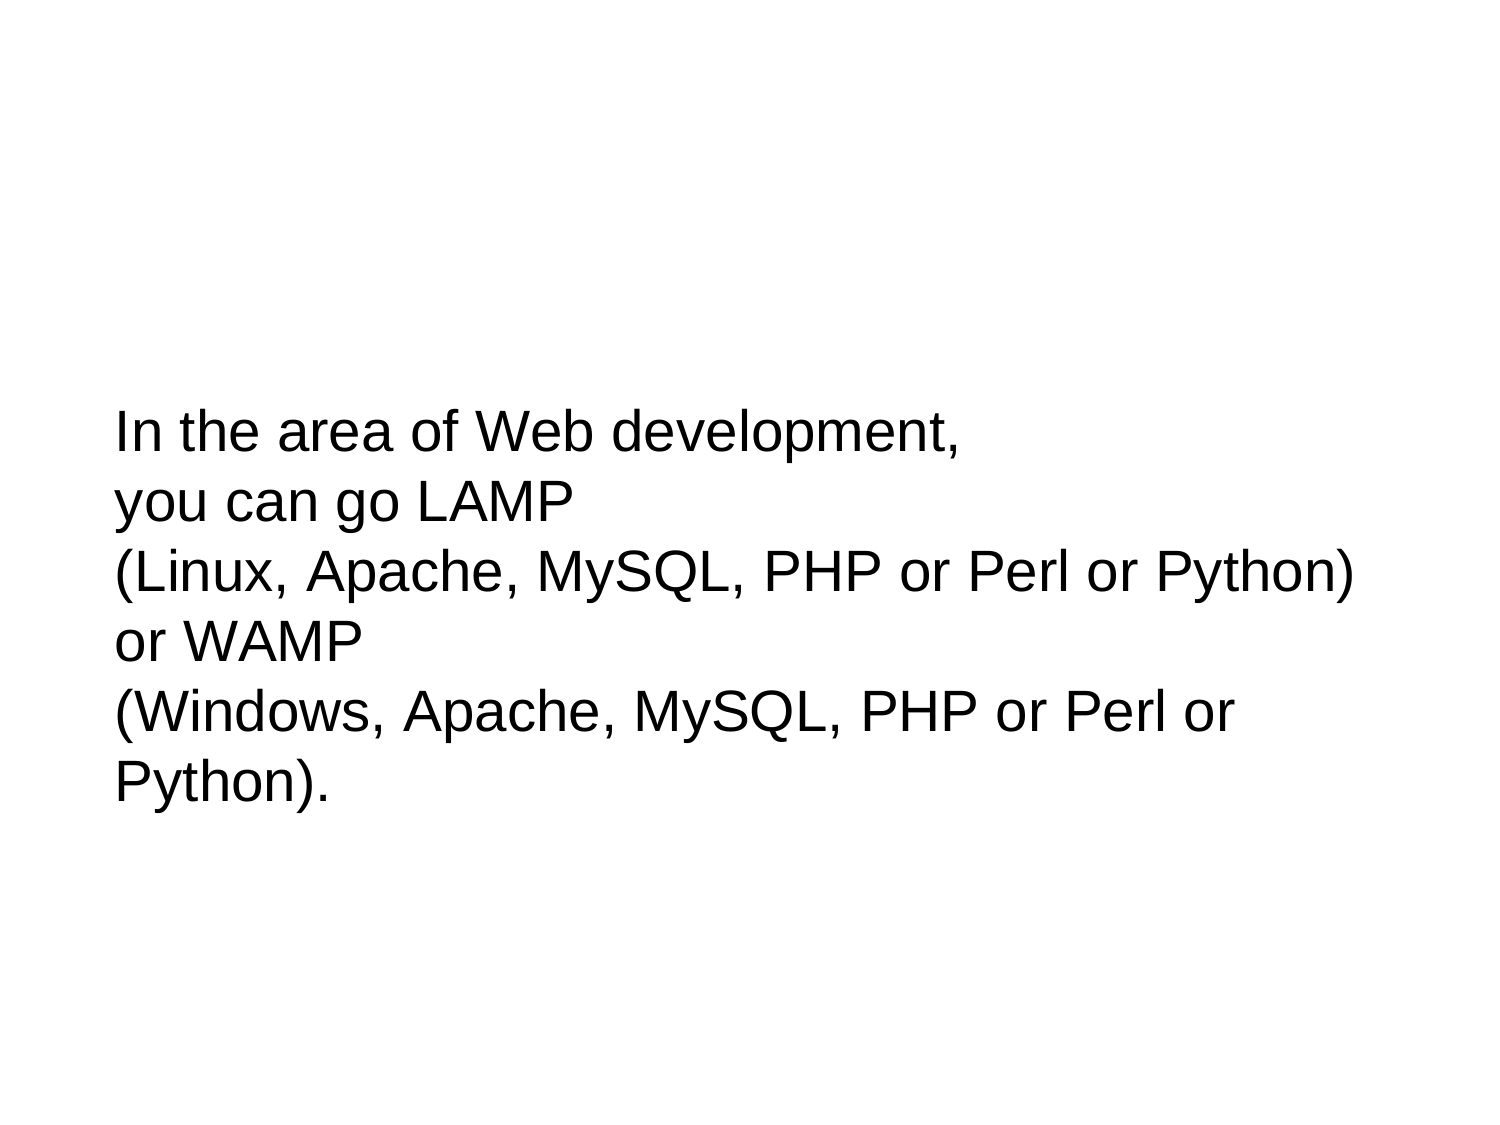

#
In the area of Web development,
you can go LAMP
(Linux, Apache, MySQL, PHP or Perl or Python)
or WAMP
(Windows, Apache, MySQL, PHP or Perl or Python).